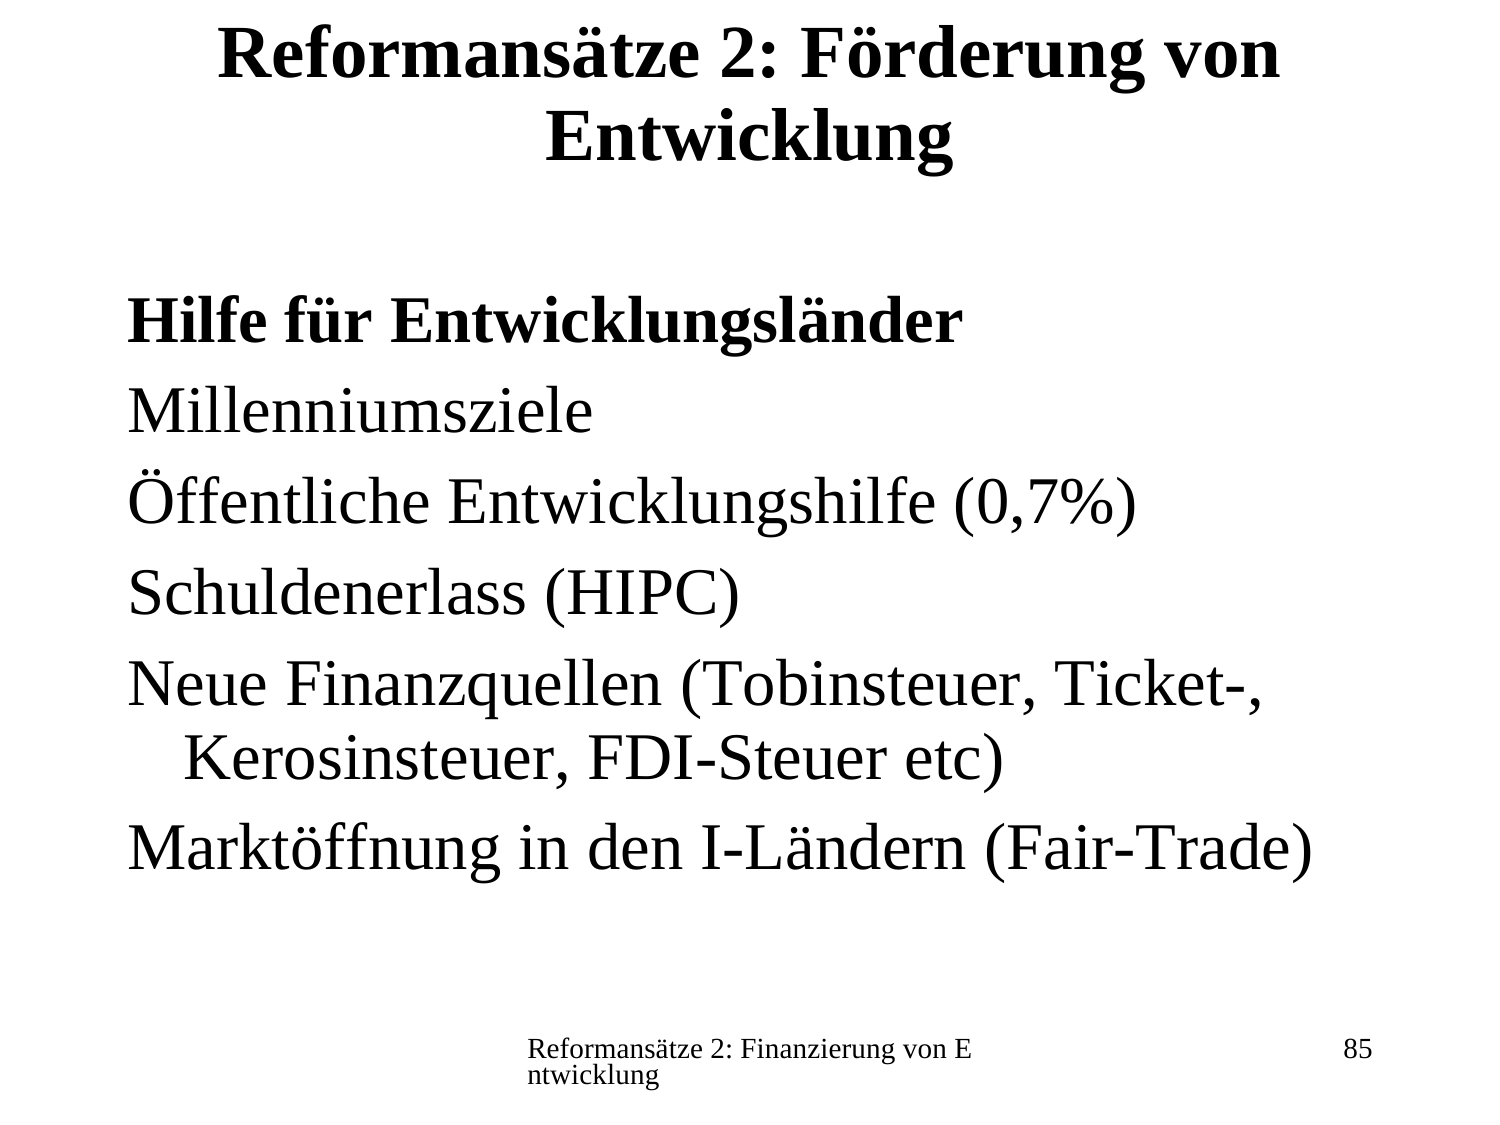

# Reformansätze 2: Förderung von Entwicklung
Hilfe für Entwicklungsländer
Millenniumsziele
Öffentliche Entwicklungshilfe (0,7%)
Schuldenerlass (HIPC)
Neue Finanzquellen (Tobinsteuer, Ticket-, Kerosinsteuer, FDI-Steuer etc)
Marktöffnung in den I-Ländern (Fair-Trade)
Reformansätze 2: Finanzierung von Entwicklung
85